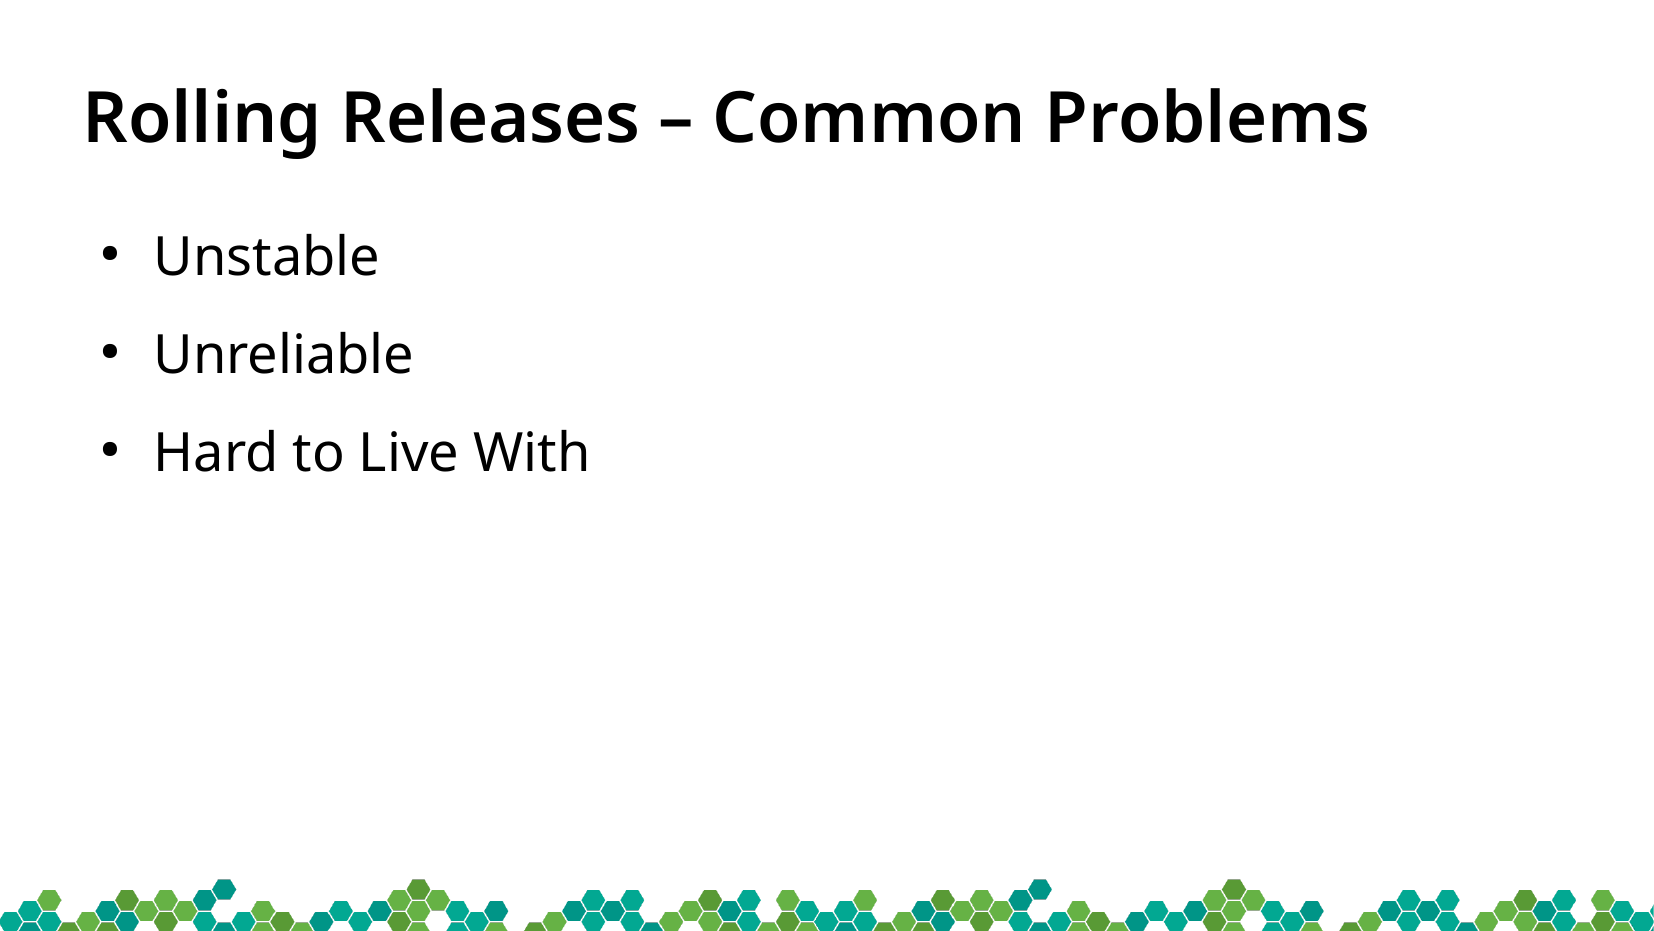

# Rolling Releases – Common Problems
Unstable
Unreliable
Hard to Live With